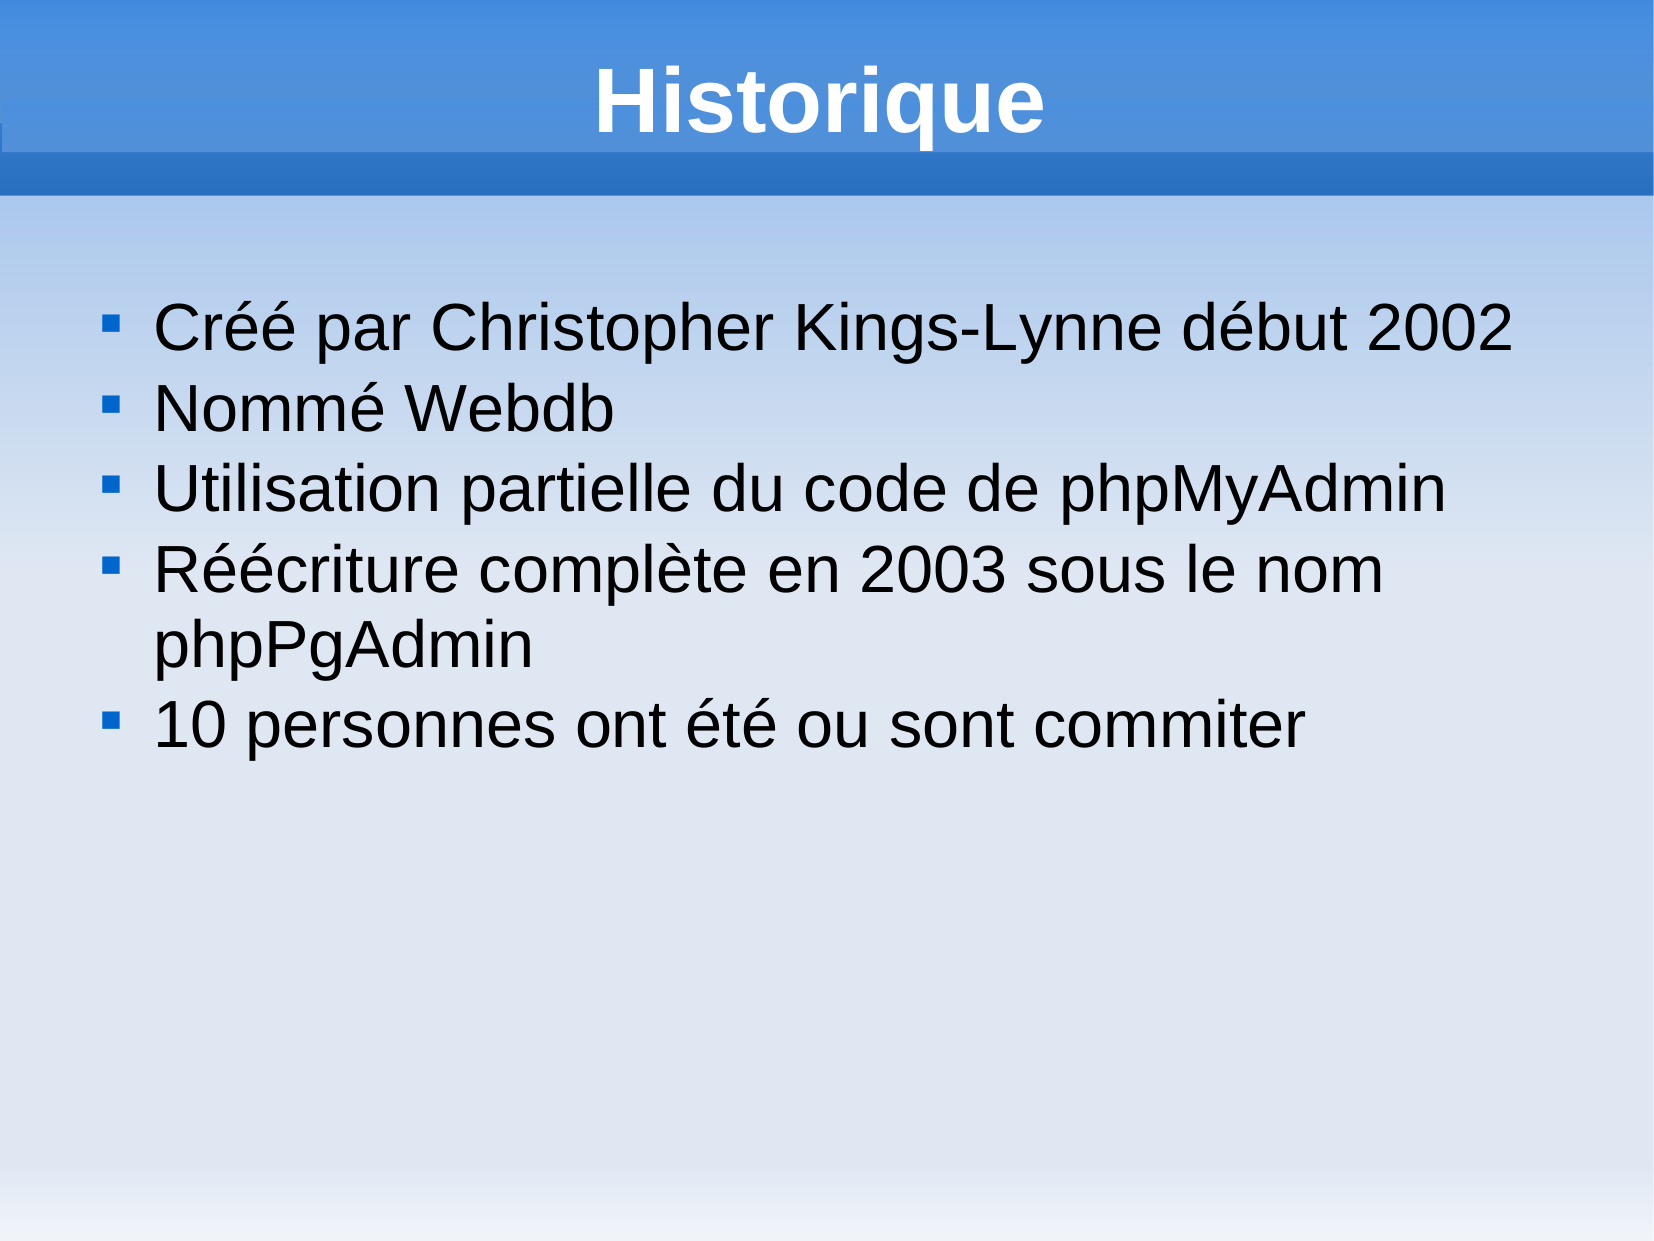

# Historique
Créé par Christopher Kings-Lynne début 2002
Nommé Webdb
Utilisation partielle du code de phpMyAdmin
Réécriture complète en 2003 sous le nom phpPgAdmin
10 personnes ont été ou sont commiter